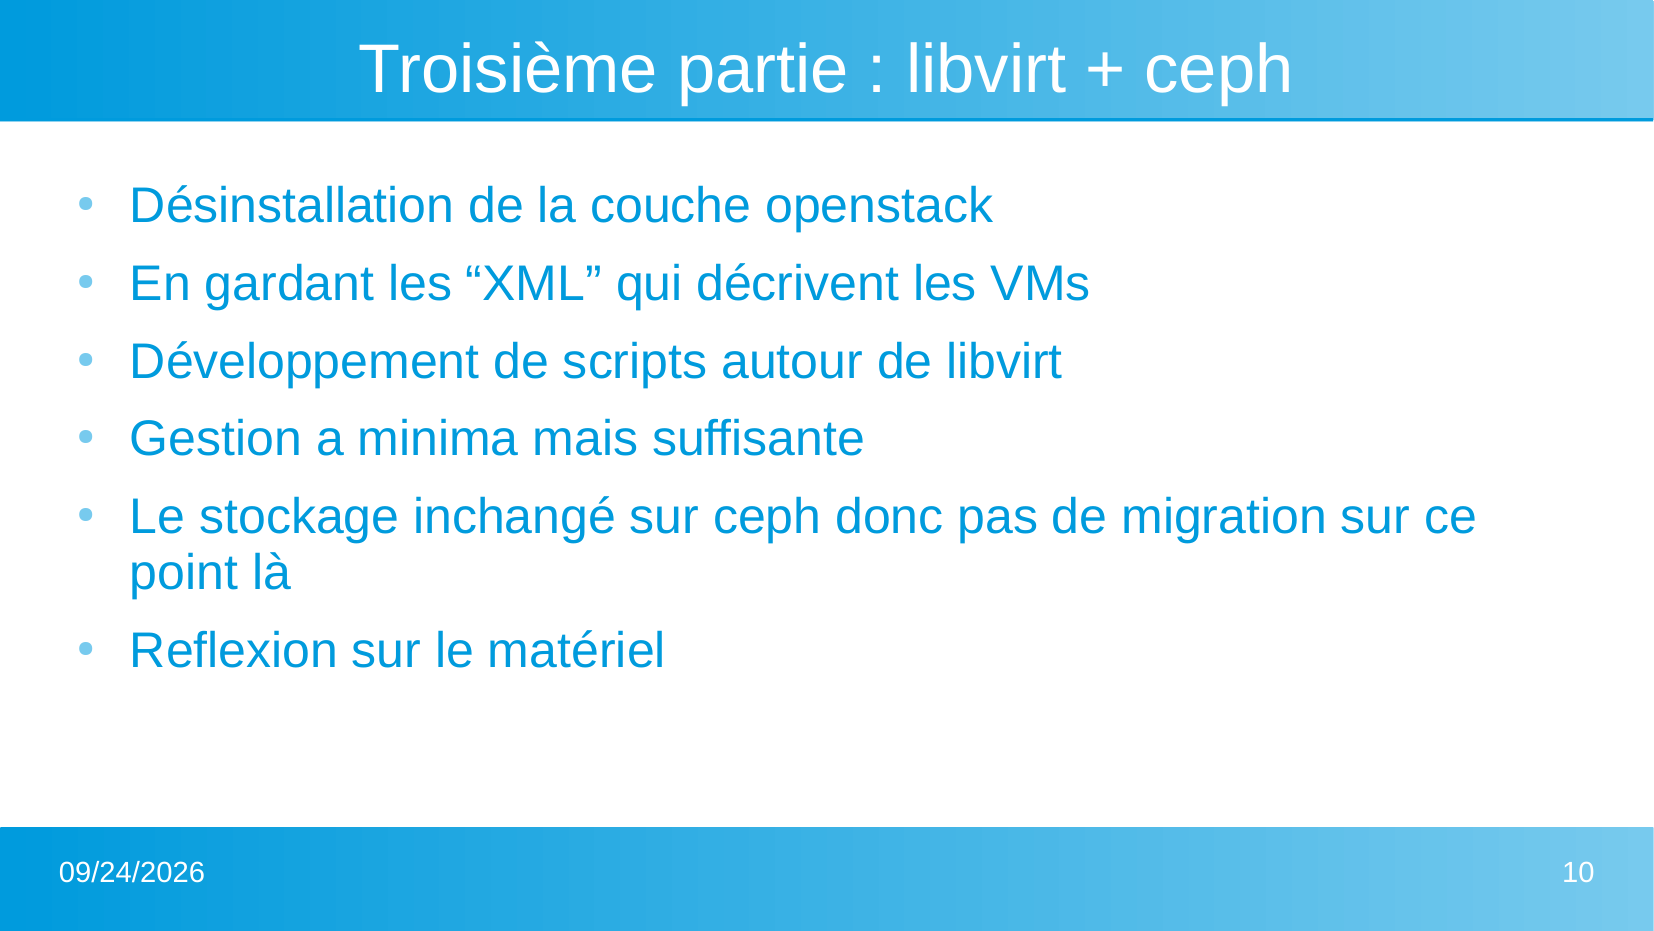

# Troisième partie : libvirt + ceph
Désinstallation de la couche openstack
En gardant les “XML” qui décrivent les VMs
Développement de scripts autour de libvirt
Gestion a minima mais suffisante
Le stockage inchangé sur ceph donc pas de migration sur ce point là
Reflexion sur le matériel
10